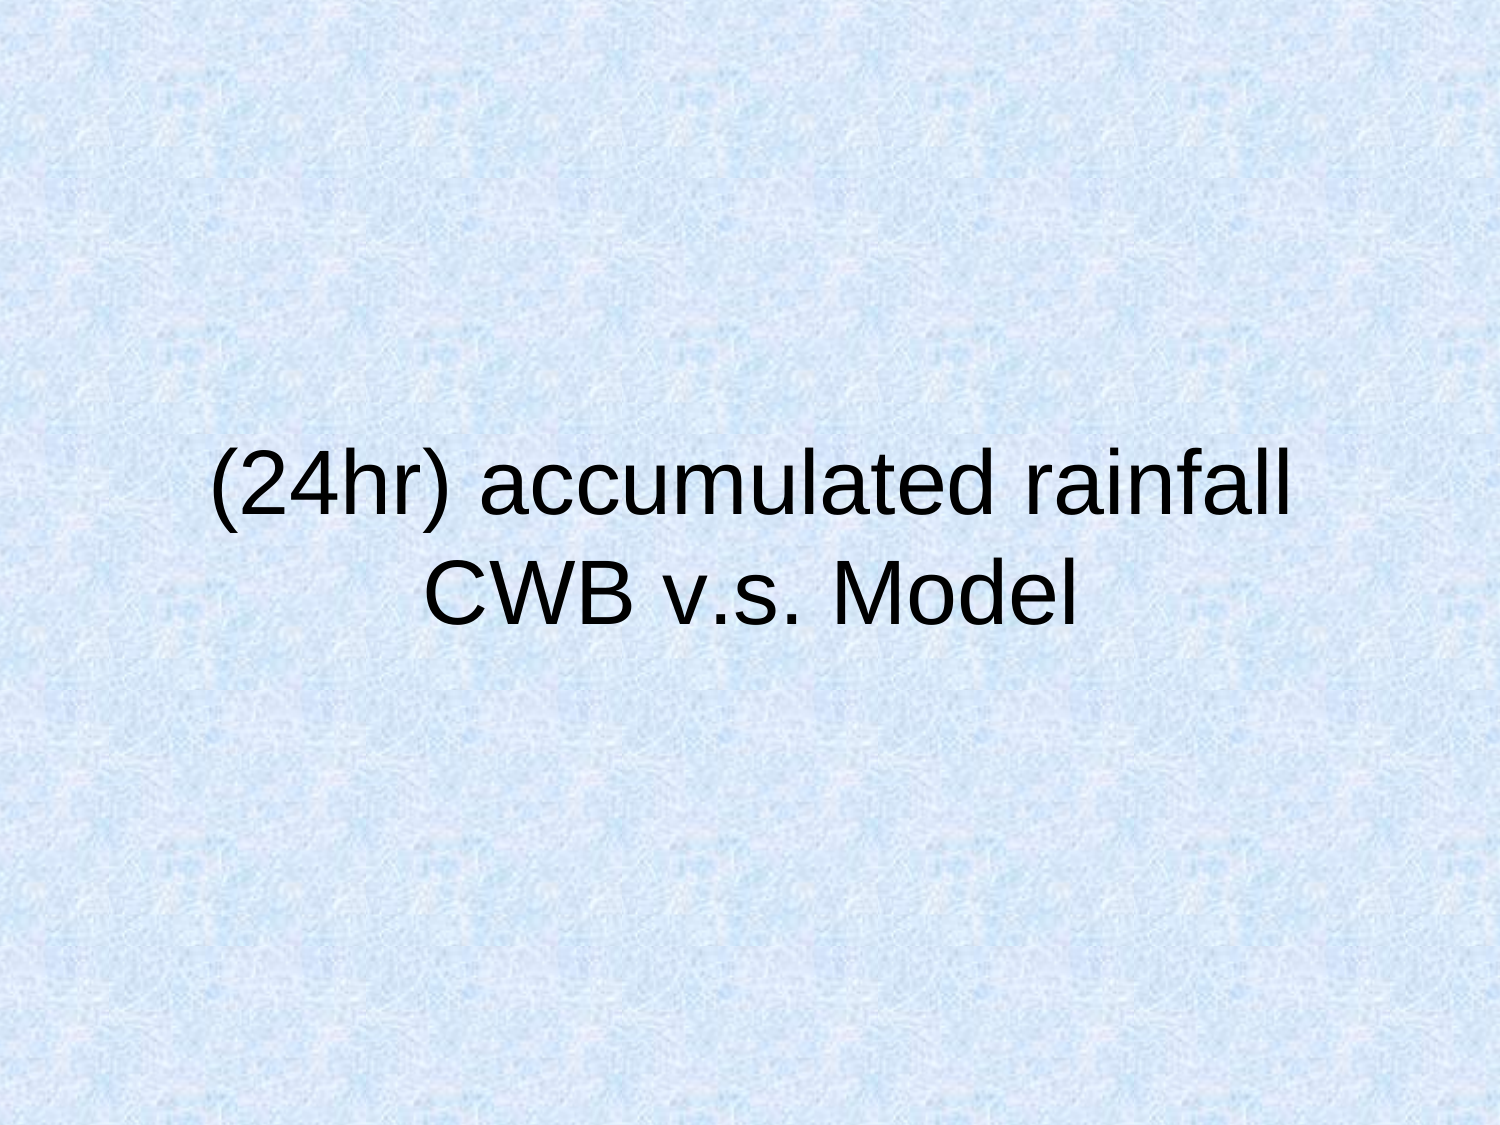

# (24hr) accumulated rainfall CWB v.s. Model